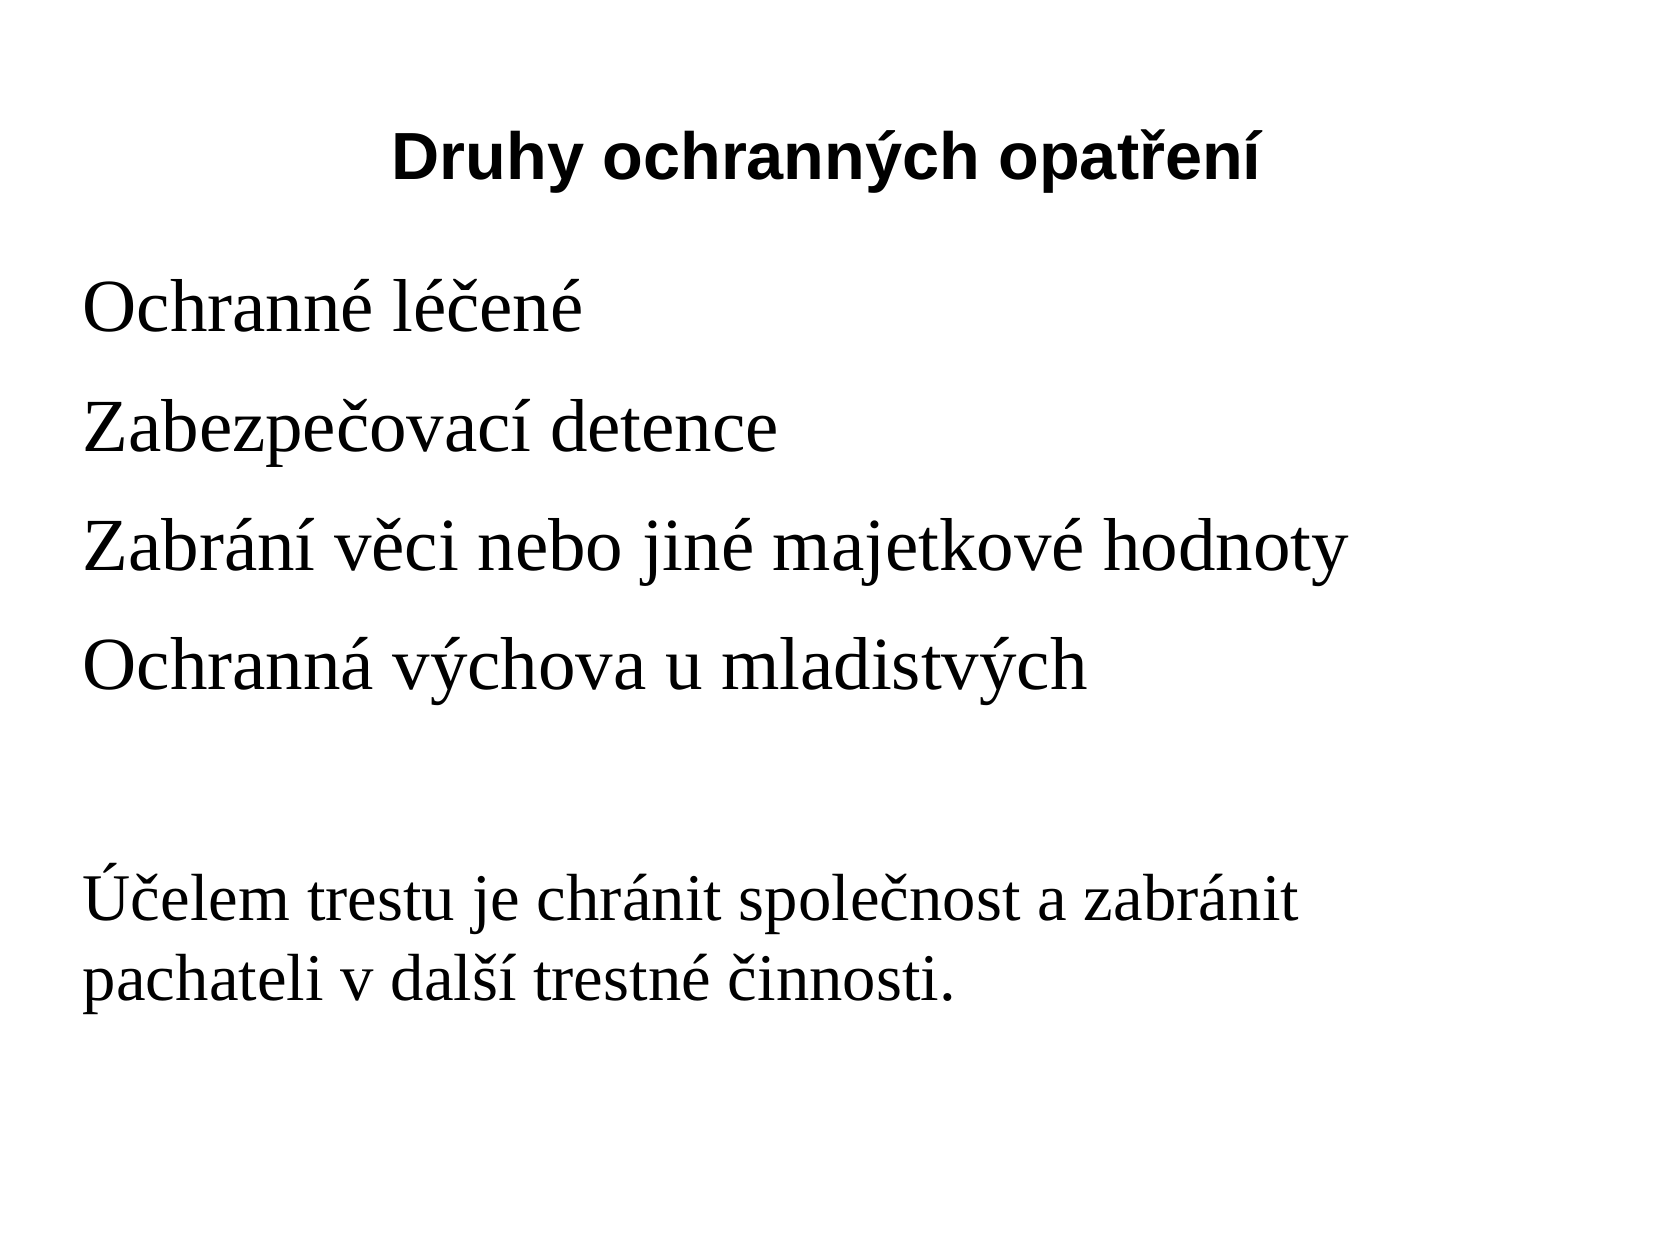

# Druhy ochranných opatření
Ochranné léčené
Zabezpečovací detence
Zabrání věci nebo jiné majetkové hodnoty
Ochranná výchova u mladistvých
Účelem trestu je chránit společnost a zabránit pachateli v další trestné činnosti.